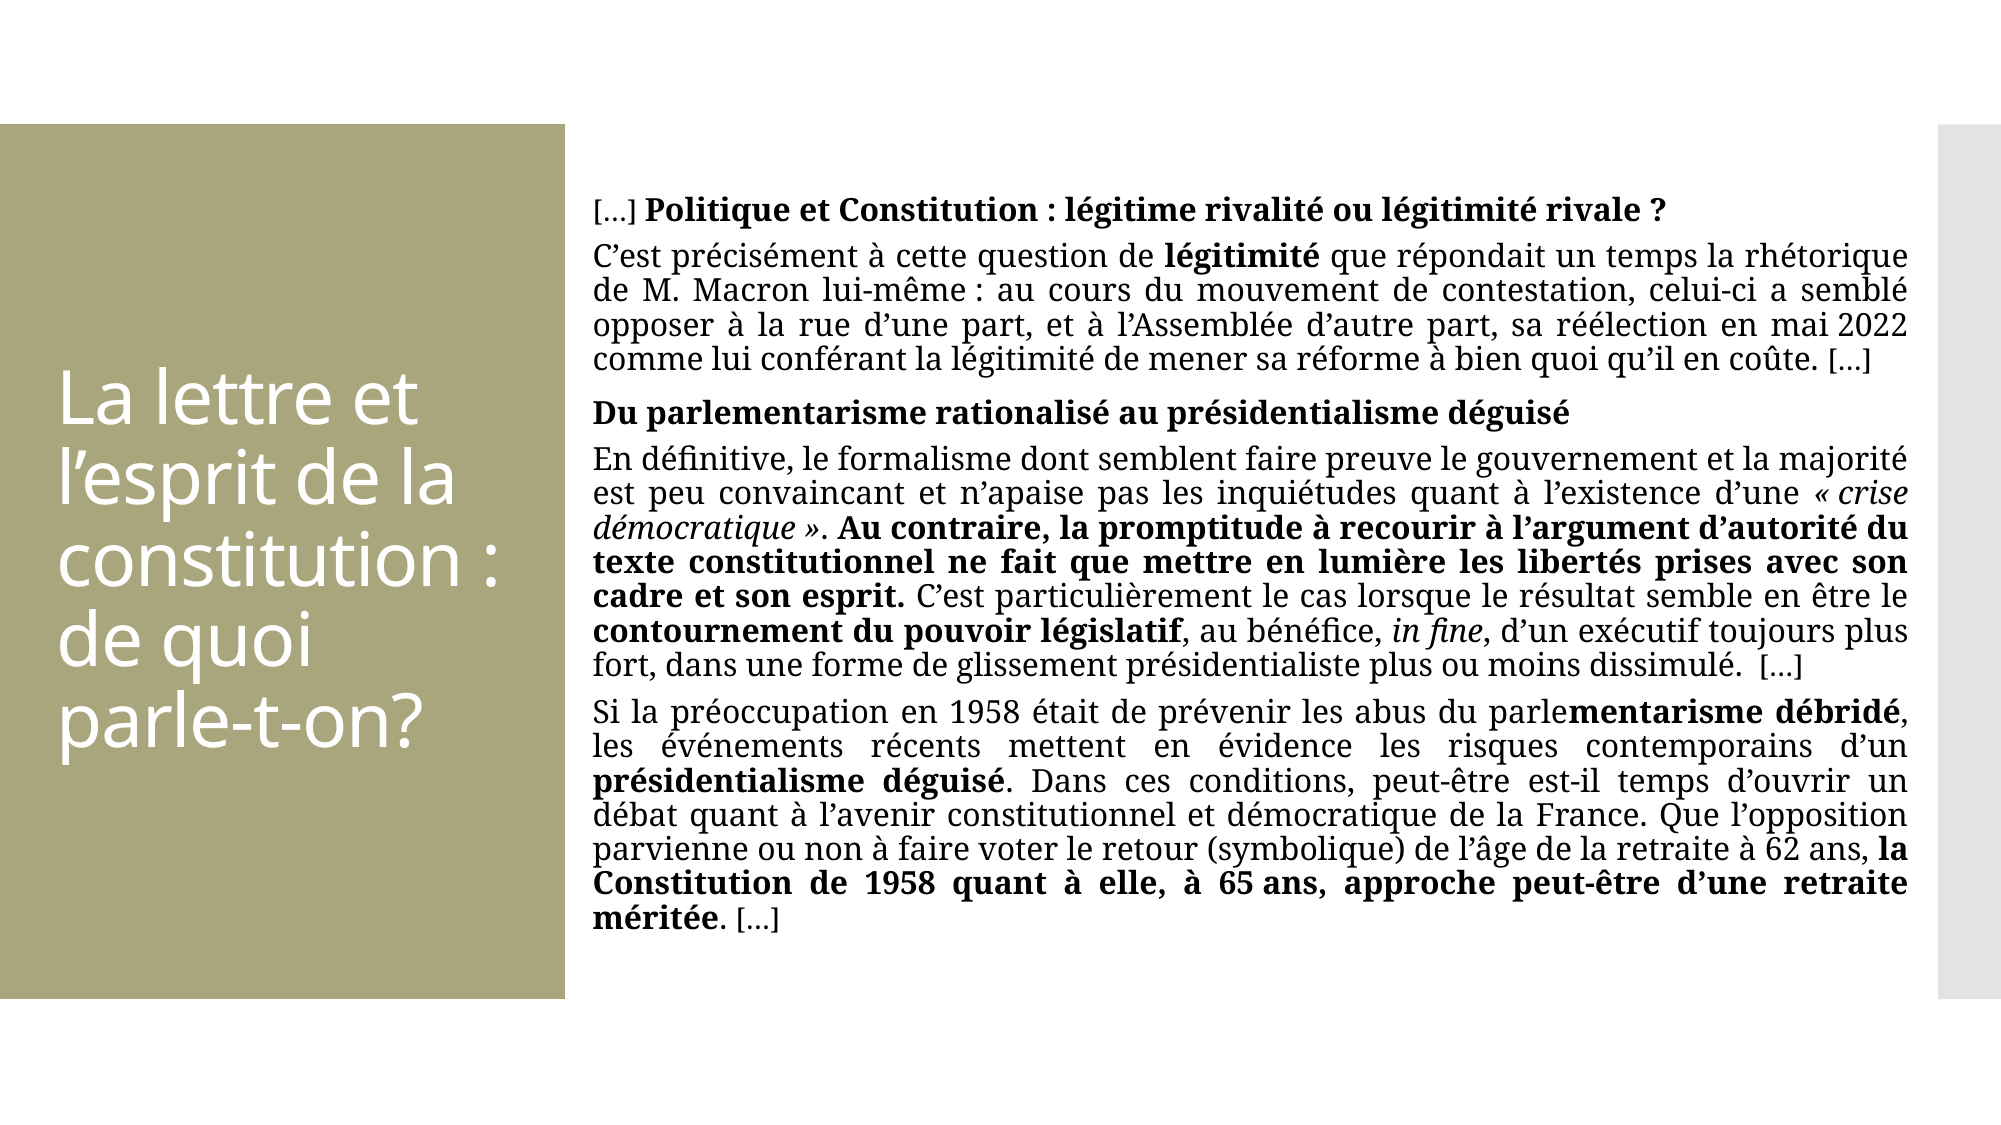

[…] Politique et Constitution : légitime rivalité ou légitimité rivale ?
C’est précisément à cette question de légitimité que répondait un temps la rhétorique de M. Macron lui-même : au cours du mouvement de contestation, celui-ci a semblé opposer à la rue d’une part, et à l’Assemblée d’autre part, sa réélection en mai 2022 comme lui conférant la légitimité de mener sa réforme à bien quoi qu’il en coûte. […]
Du parlementarisme rationalisé au présidentialisme déguisé
En définitive, le formalisme dont semblent faire preuve le gouvernement et la majorité est peu convaincant et n’apaise pas les inquiétudes quant à l’existence d’une « crise démocratique ». Au contraire, la promptitude à recourir à l’argument d’autorité du texte constitutionnel ne fait que mettre en lumière les libertés prises avec son cadre et son esprit. C’est particulièrement le cas lorsque le résultat semble en être le contournement du pouvoir législatif, au bénéfice, in fine, d’un exécutif toujours plus fort, dans une forme de glissement présidentialiste plus ou moins dissimulé. […]
Si la préoccupation en 1958 était de prévenir les abus du parlementarisme débridé, les événements récents mettent en évidence les risques contemporains d’un présidentialisme déguisé. Dans ces conditions, peut-être est-il temps d’ouvrir un débat quant à l’avenir constitutionnel et démocratique de la France. Que l’opposition parvienne ou non à faire voter le retour (symbolique) de l’âge de la retraite à 62 ans, la Constitution de 1958 quant à elle, à 65 ans, approche peut-être d’une retraite méritée. […]
# La lettre et l’esprit de la constitution : de quoi parle-t-on?